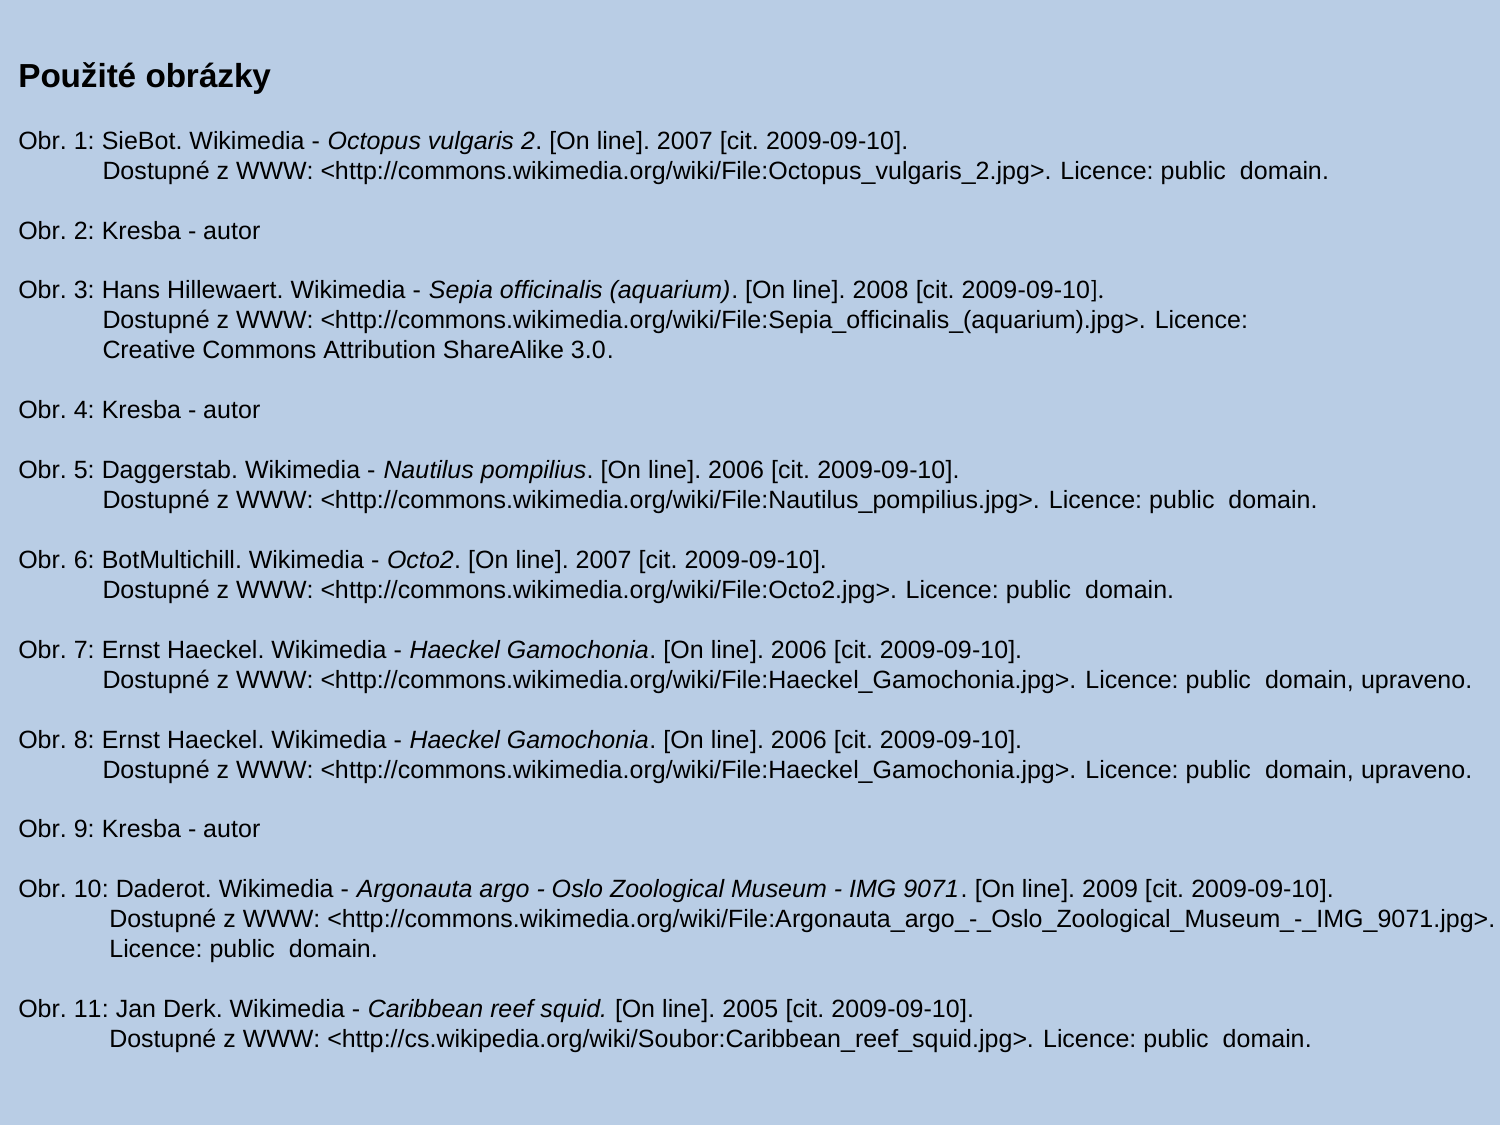

Použité obrázky
Obr. 1: SieBot. Wikimedia - Octopus vulgaris 2. [On line]. 2007 [cit. 2009-09-10].
 Dostupné z WWW: <http://commons.wikimedia.org/wiki/File:Octopus_vulgaris_2.jpg>. Licence: public domain.
Obr. 2: Kresba - autor
Obr. 3: Hans Hillewaert. Wikimedia - Sepia officinalis (aquarium). [On line]. 2008 [cit. 2009-09-10].
 Dostupné z WWW: <http://commons.wikimedia.org/wiki/File:Sepia_officinalis_(aquarium).jpg>. Licence:
 Creative Commons Attribution ShareAlike 3.0.
Obr. 4: Kresba - autor
Obr. 5: Daggerstab. Wikimedia - Nautilus pompilius. [On line]. 2006 [cit. 2009-09-10].
 Dostupné z WWW: <http://commons.wikimedia.org/wiki/File:Nautilus_pompilius.jpg>. Licence: public domain.
Obr. 6: BotMultichill. Wikimedia - Octo2. [On line]. 2007 [cit. 2009-09-10].
 Dostupné z WWW: <http://commons.wikimedia.org/wiki/File:Octo2.jpg>. Licence: public domain.
Obr. 7: Ernst Haeckel. Wikimedia - Haeckel Gamochonia. [On line]. 2006 [cit. 2009-09-10].
 Dostupné z WWW: <http://commons.wikimedia.org/wiki/File:Haeckel_Gamochonia.jpg>. Licence: public domain, upraveno.
Obr. 8: Ernst Haeckel. Wikimedia - Haeckel Gamochonia. [On line]. 2006 [cit. 2009-09-10].
 Dostupné z WWW: <http://commons.wikimedia.org/wiki/File:Haeckel_Gamochonia.jpg>. Licence: public domain, upraveno.
Obr. 9: Kresba - autor
Obr. 10: Daderot. Wikimedia - Argonauta argo - Oslo Zoological Museum - IMG 9071. [On line]. 2009 [cit. 2009-09-10].
 Dostupné z WWW: <http://commons.wikimedia.org/wiki/File:Argonauta_argo_-_Oslo_Zoological_Museum_-_IMG_9071.jpg>.
 Licence: public domain.
Obr. 11: Jan Derk. Wikimedia - Caribbean reef squid. [On line]. 2005 [cit. 2009-09-10].
 Dostupné z WWW: <http://cs.wikipedia.org/wiki/Soubor:Caribbean_reef_squid.jpg>. Licence: public domain.